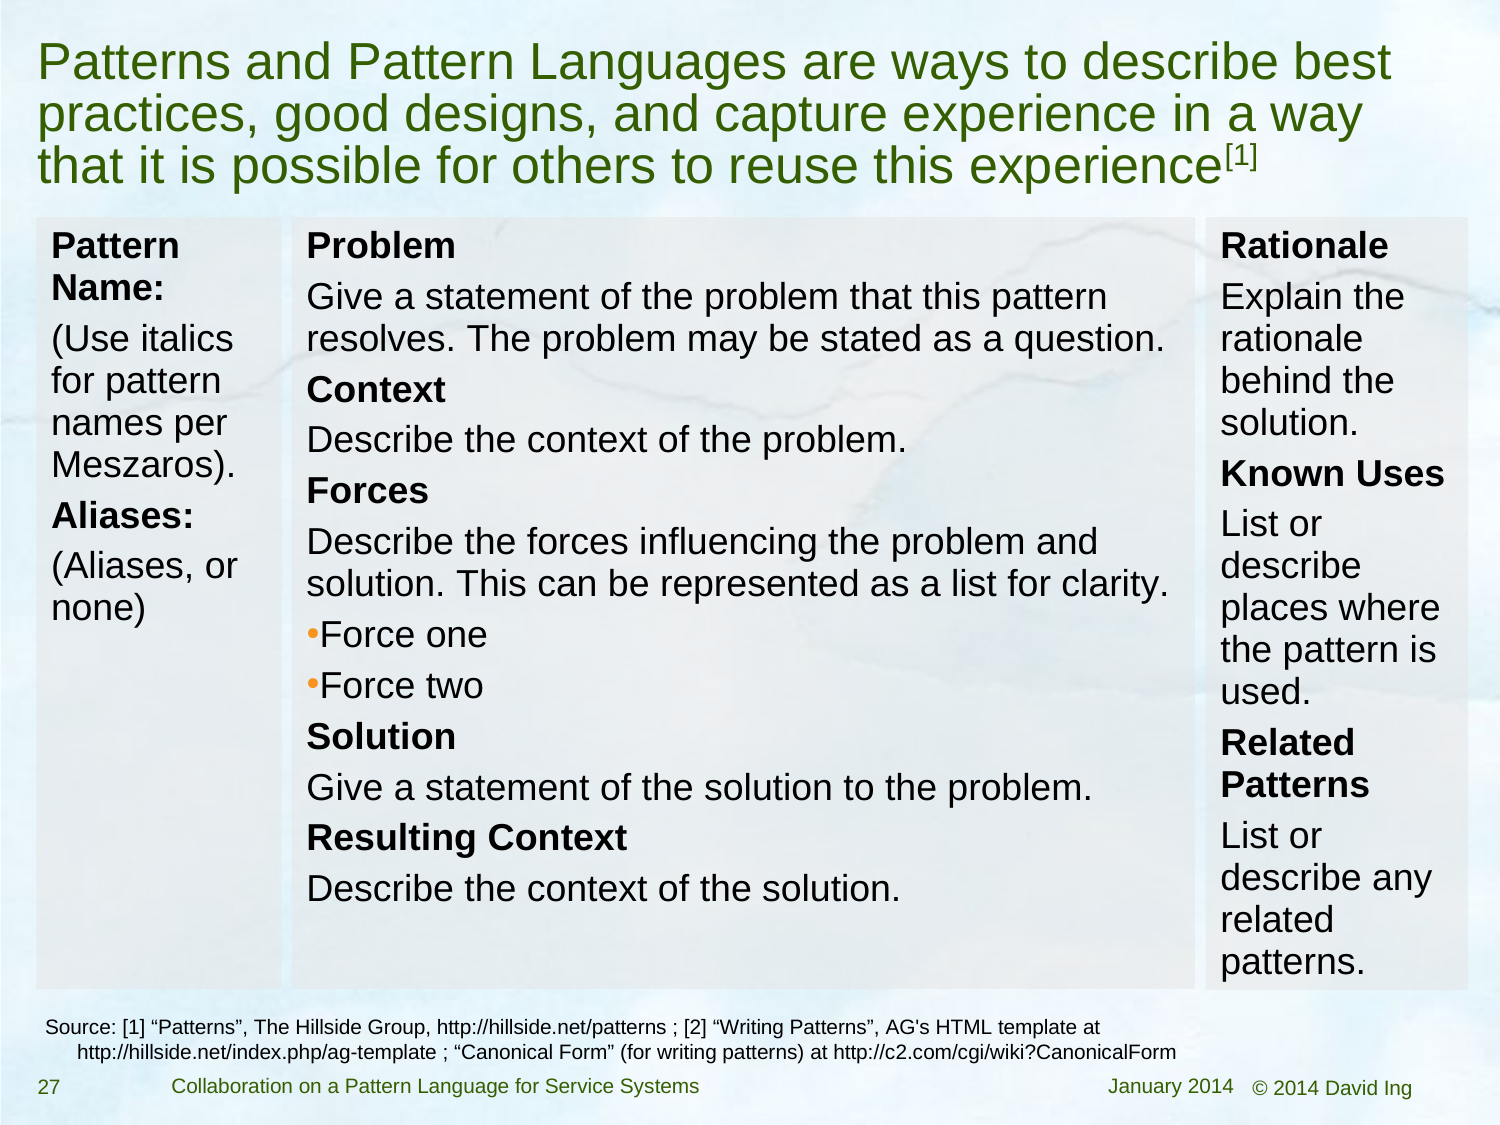

# Patterns and Pattern Languages are ways to describe best practices, good designs, and capture experience in a way that it is possible for others to reuse this experience[1]
Pattern Name:
(Use italics for pattern names per Meszaros).
Aliases:
(Aliases, or none)
Problem
Give a statement of the problem that this pattern resolves. The problem may be stated as a question.
Context
Describe the context of the problem.
Forces
Describe the forces influencing the problem and solution. This can be represented as a list for clarity.
Force one
Force two
Solution
Give a statement of the solution to the problem.
Resulting Context
Describe the context of the solution.
Rationale
Explain the rationale behind the solution.
Known Uses
List or describe places where the pattern is used.
Related Patterns
List or describe any related patterns.
Source: [1] “Patterns”, The Hillside Group, http://hillside.net/patterns ; [2] “Writing Patterns”, AG's HTML template at http://hillside.net/index.php/ag-template ; “Canonical Form” (for writing patterns) at http://c2.com/cgi/wiki?CanonicalForm
-
Collaboration on a Pattern Language for Service Systems
January 2014
27